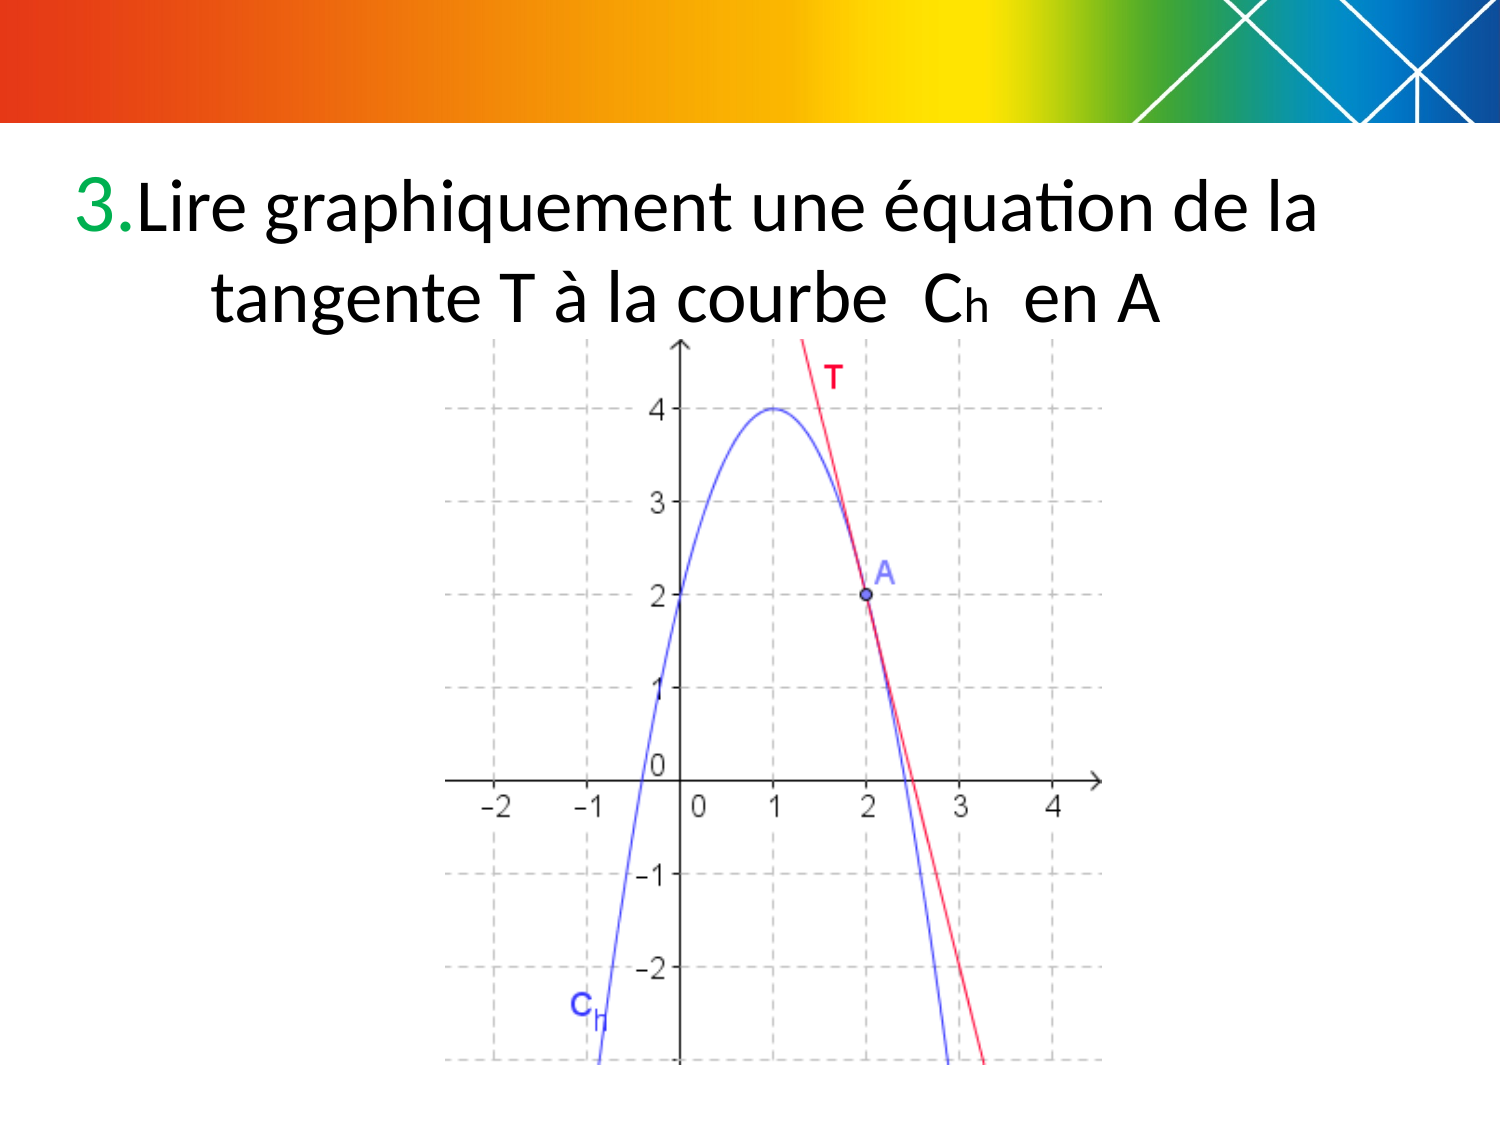

# 3.Lire graphiquement une équation de la tangente T à la courbe Ch en A